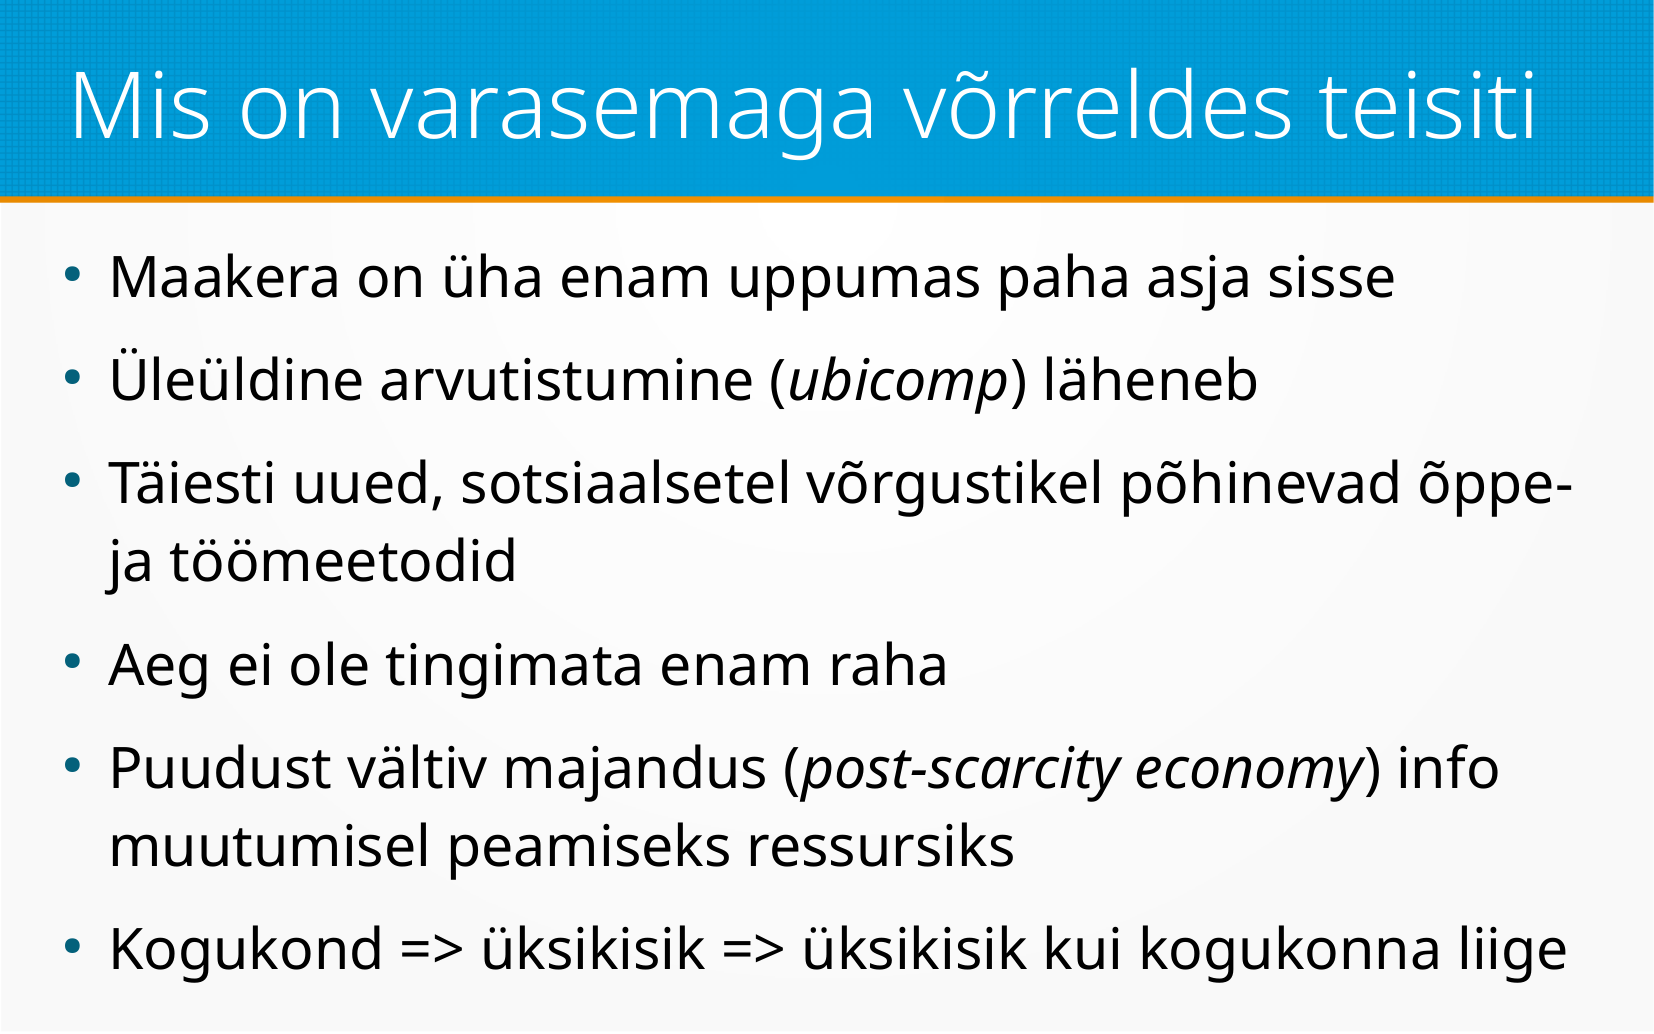

# Mis on varasemaga võrreldes teisiti
Maakera on üha enam uppumas paha asja sisse
Üleüldine arvutistumine (ubicomp) läheneb
Täiesti uued, sotsiaalsetel võrgustikel põhinevad õppe- ja töömeetodid
Aeg ei ole tingimata enam raha
Puudust vältiv majandus (post-scarcity economy) info muutumisel peamiseks ressursiks
Kogukond => üksikisik => üksikisik kui kogukonna liige